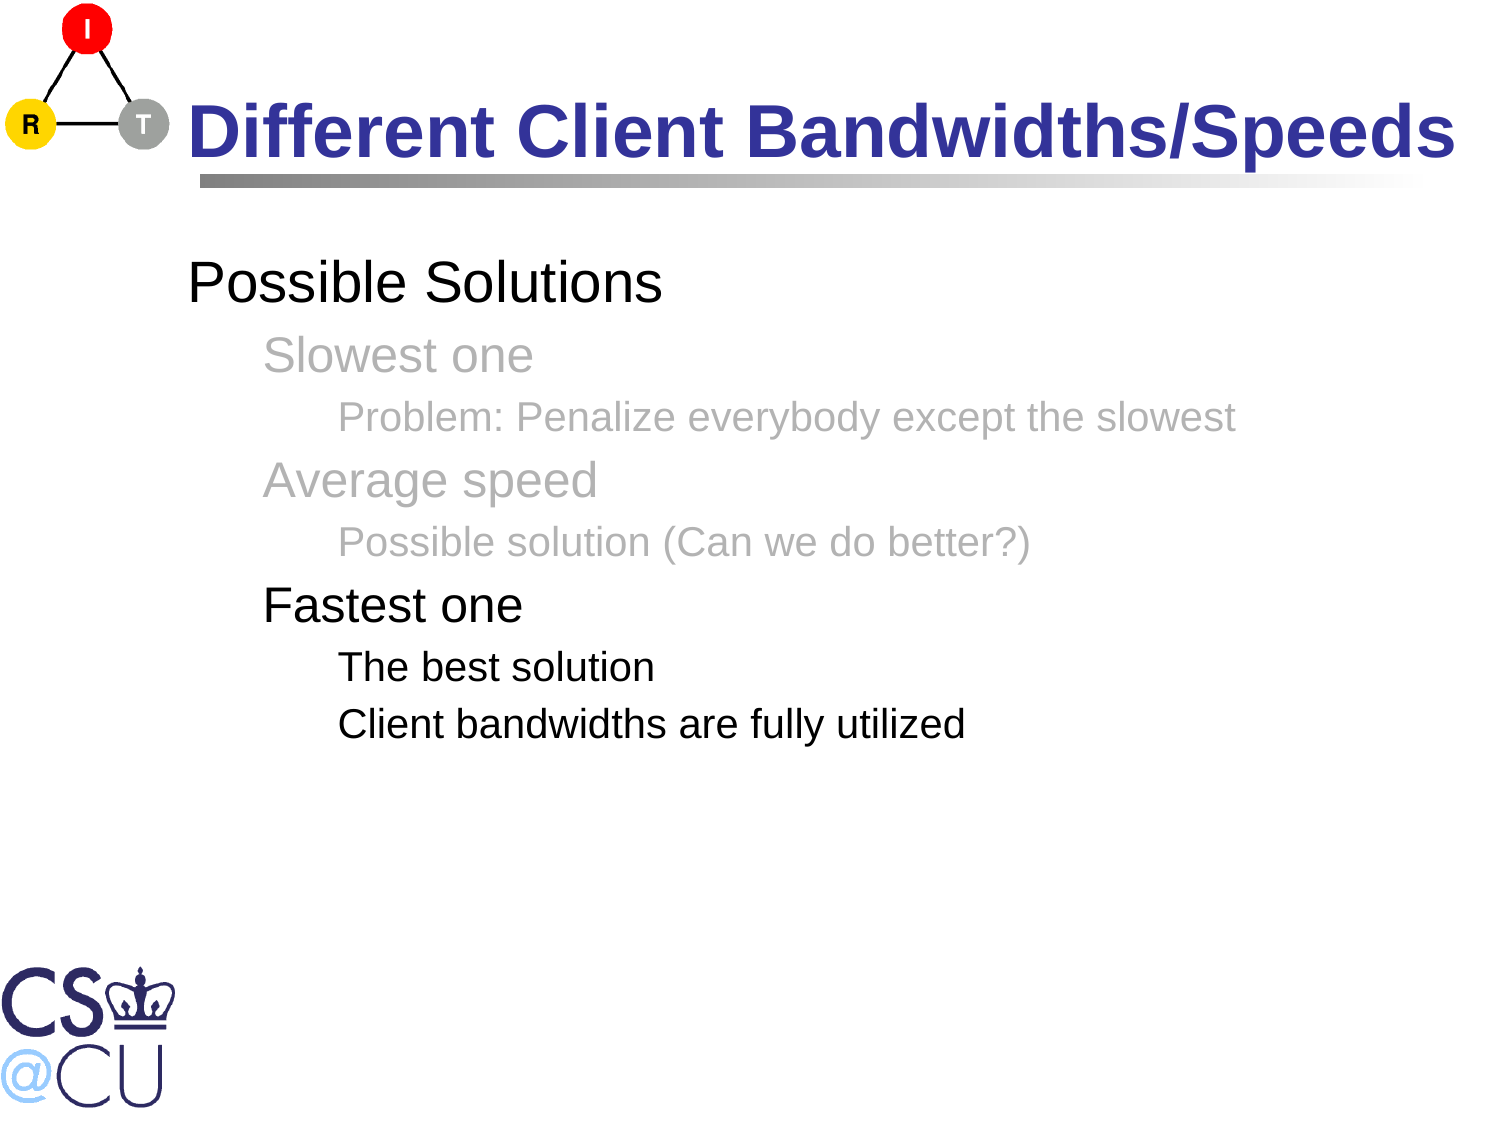

# Different Client Bandwidths/Speeds
Possible Solutions
Slowest one
Problem: Penalize everybody except the slowest
Average speed
Possible solution (Can we do better?)
Fastest one
The best solution
Client bandwidths are fully utilized